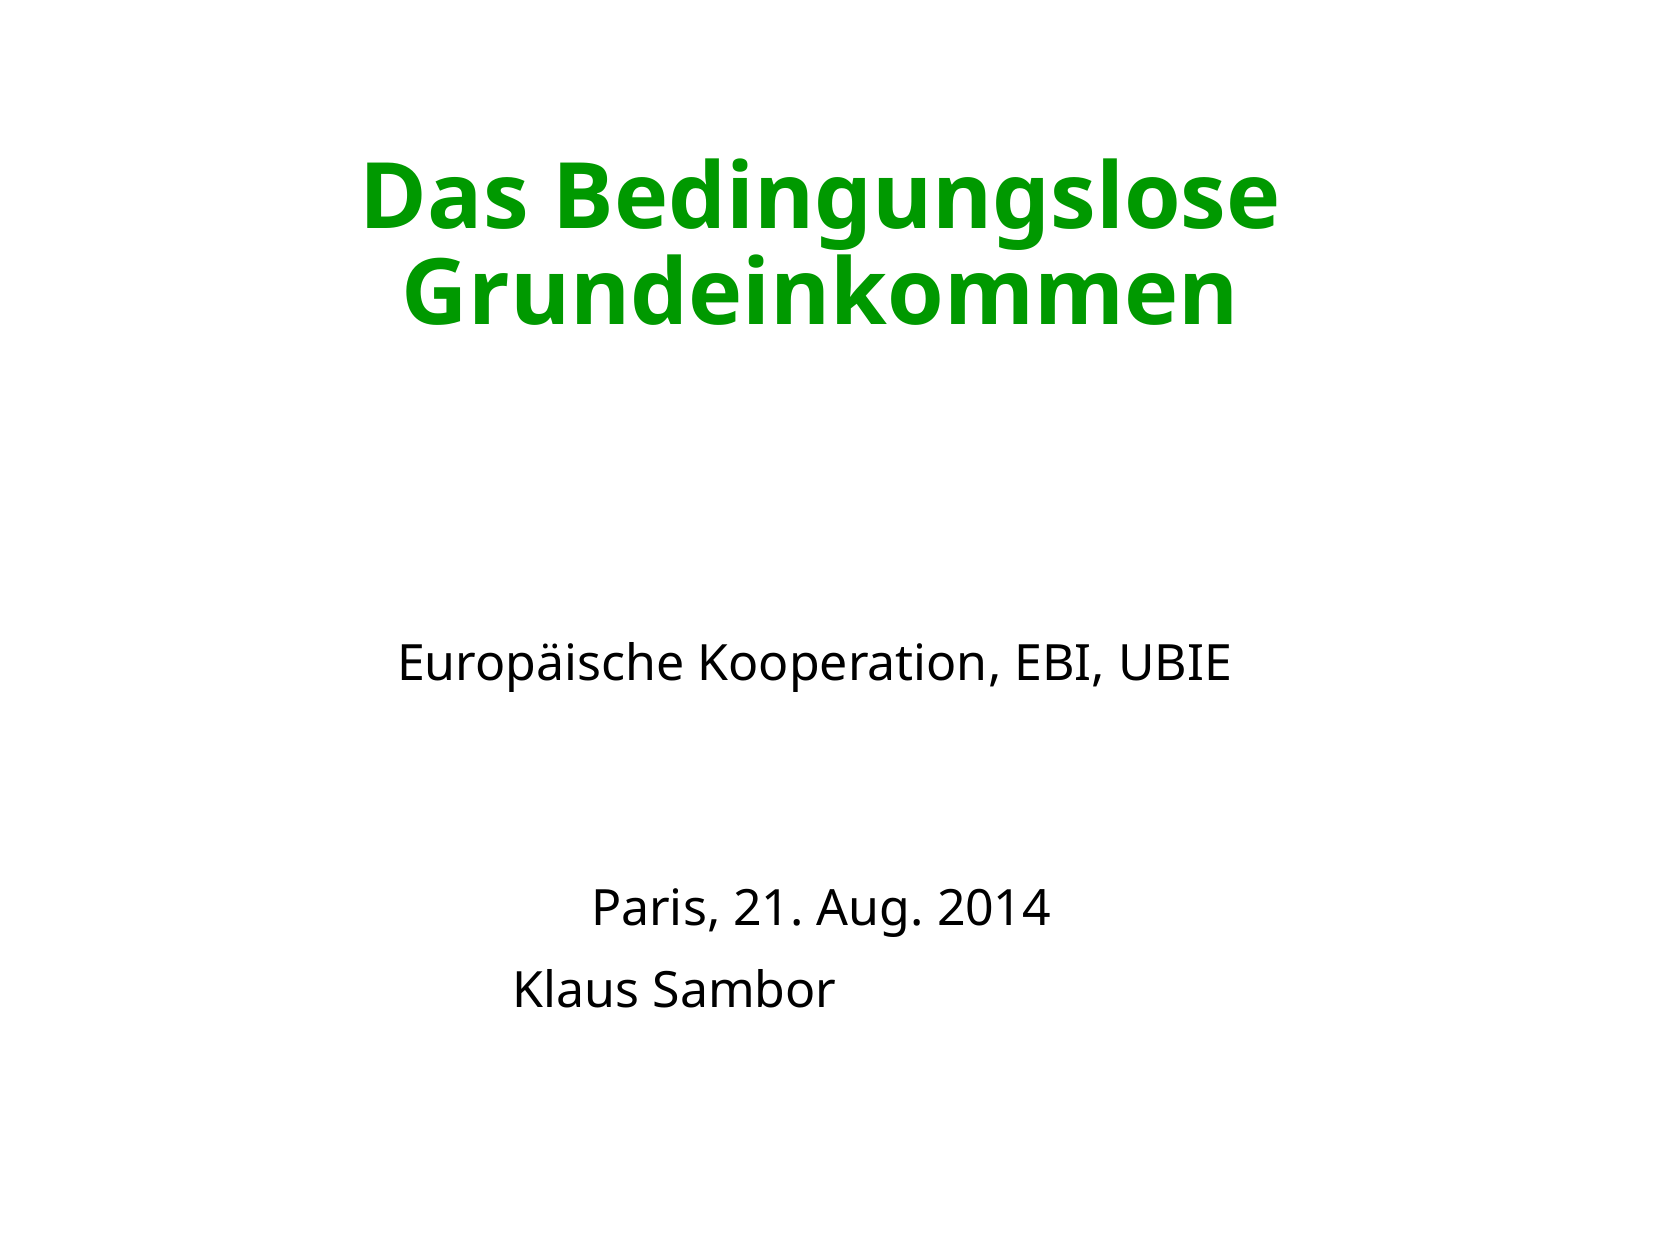

# Das Bedingungslose Grundeinkommen
Europäische Kooperation, EBI, UBIE
Paris, 21. Aug. 2014
 Klaus Sambor